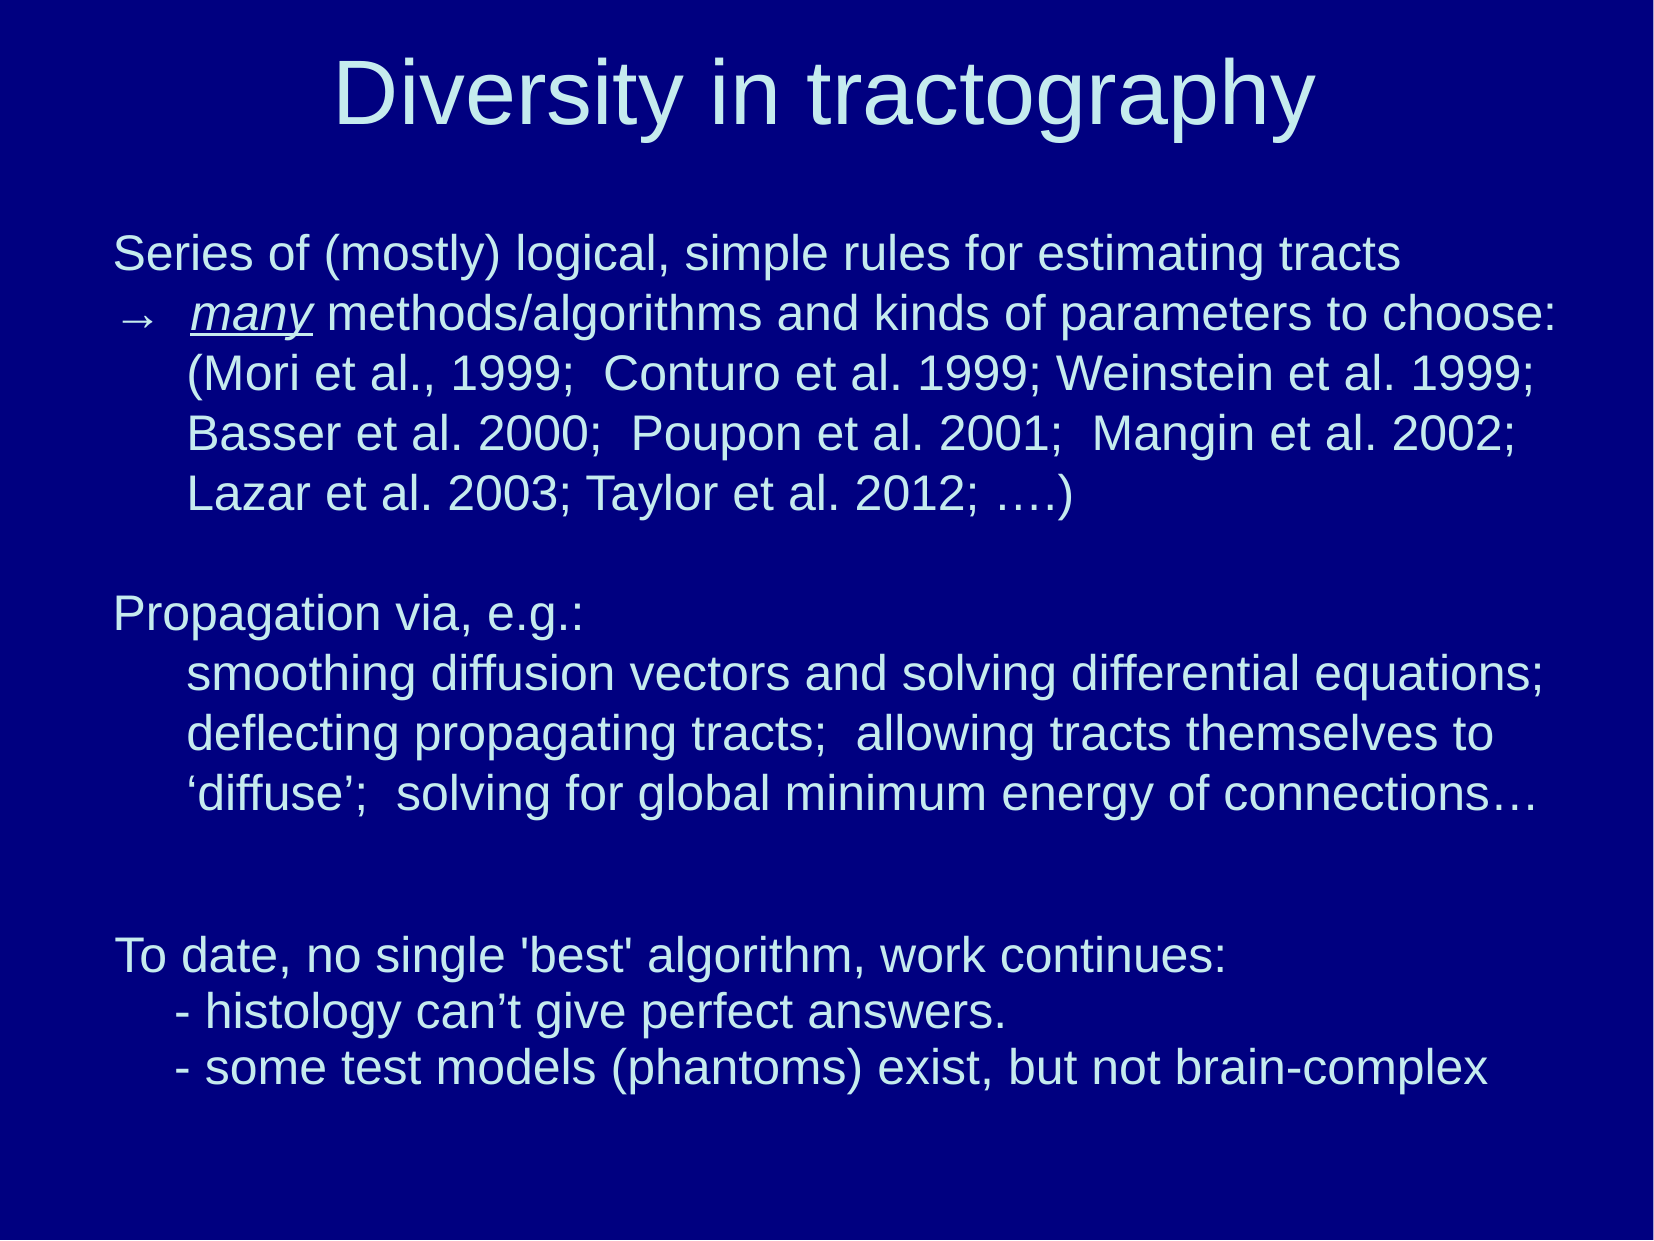

# Diversity in tractography
Series of (mostly) logical, simple rules for estimating tracts
→ many methods/algorithms and kinds of parameters to choose:
	(Mori et al., 1999; Conturo et al. 1999; Weinstein et al. 1999; 	Basser et al. 2000; Poupon et al. 2001; Mangin et al. 2002; 	Lazar et al. 2003; Taylor et al. 2012; ….)
Propagation via, e.g.:
	smoothing diffusion vectors and solving differential equations; 	deflecting propagating tracts; allowing tracts themselves to 		‘diffuse’; solving for global minimum energy of connections…
 To date, no single 'best' algorithm, work continues:
	- histology can’t give perfect answers.
	- some test models (phantoms) exist, but not brain-complex